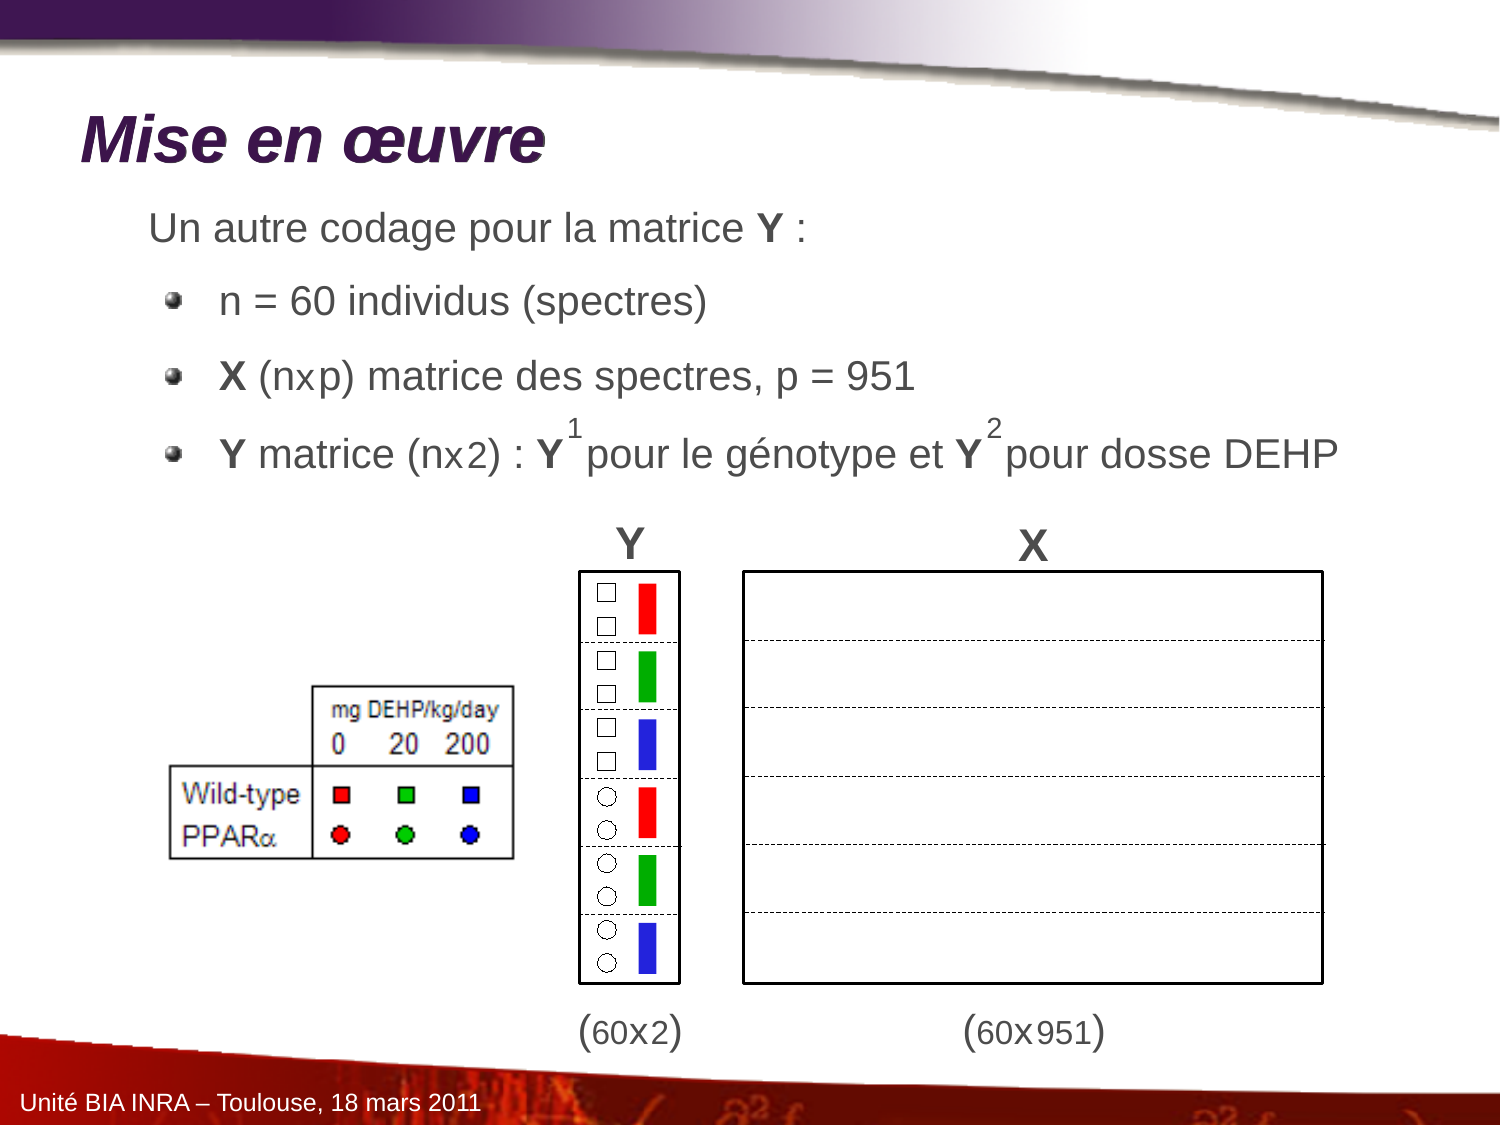

# Mise en œuvre
Un autre codage pour la matrice Y :
n = 60 individus (spectres)
X (nx p) matrice des spectres, p = 951
Y matrice (nx 2) : Y pour le génotype et Y pour dosse DEHP
1
2
Y
X
(60x 951)
(60x 2)